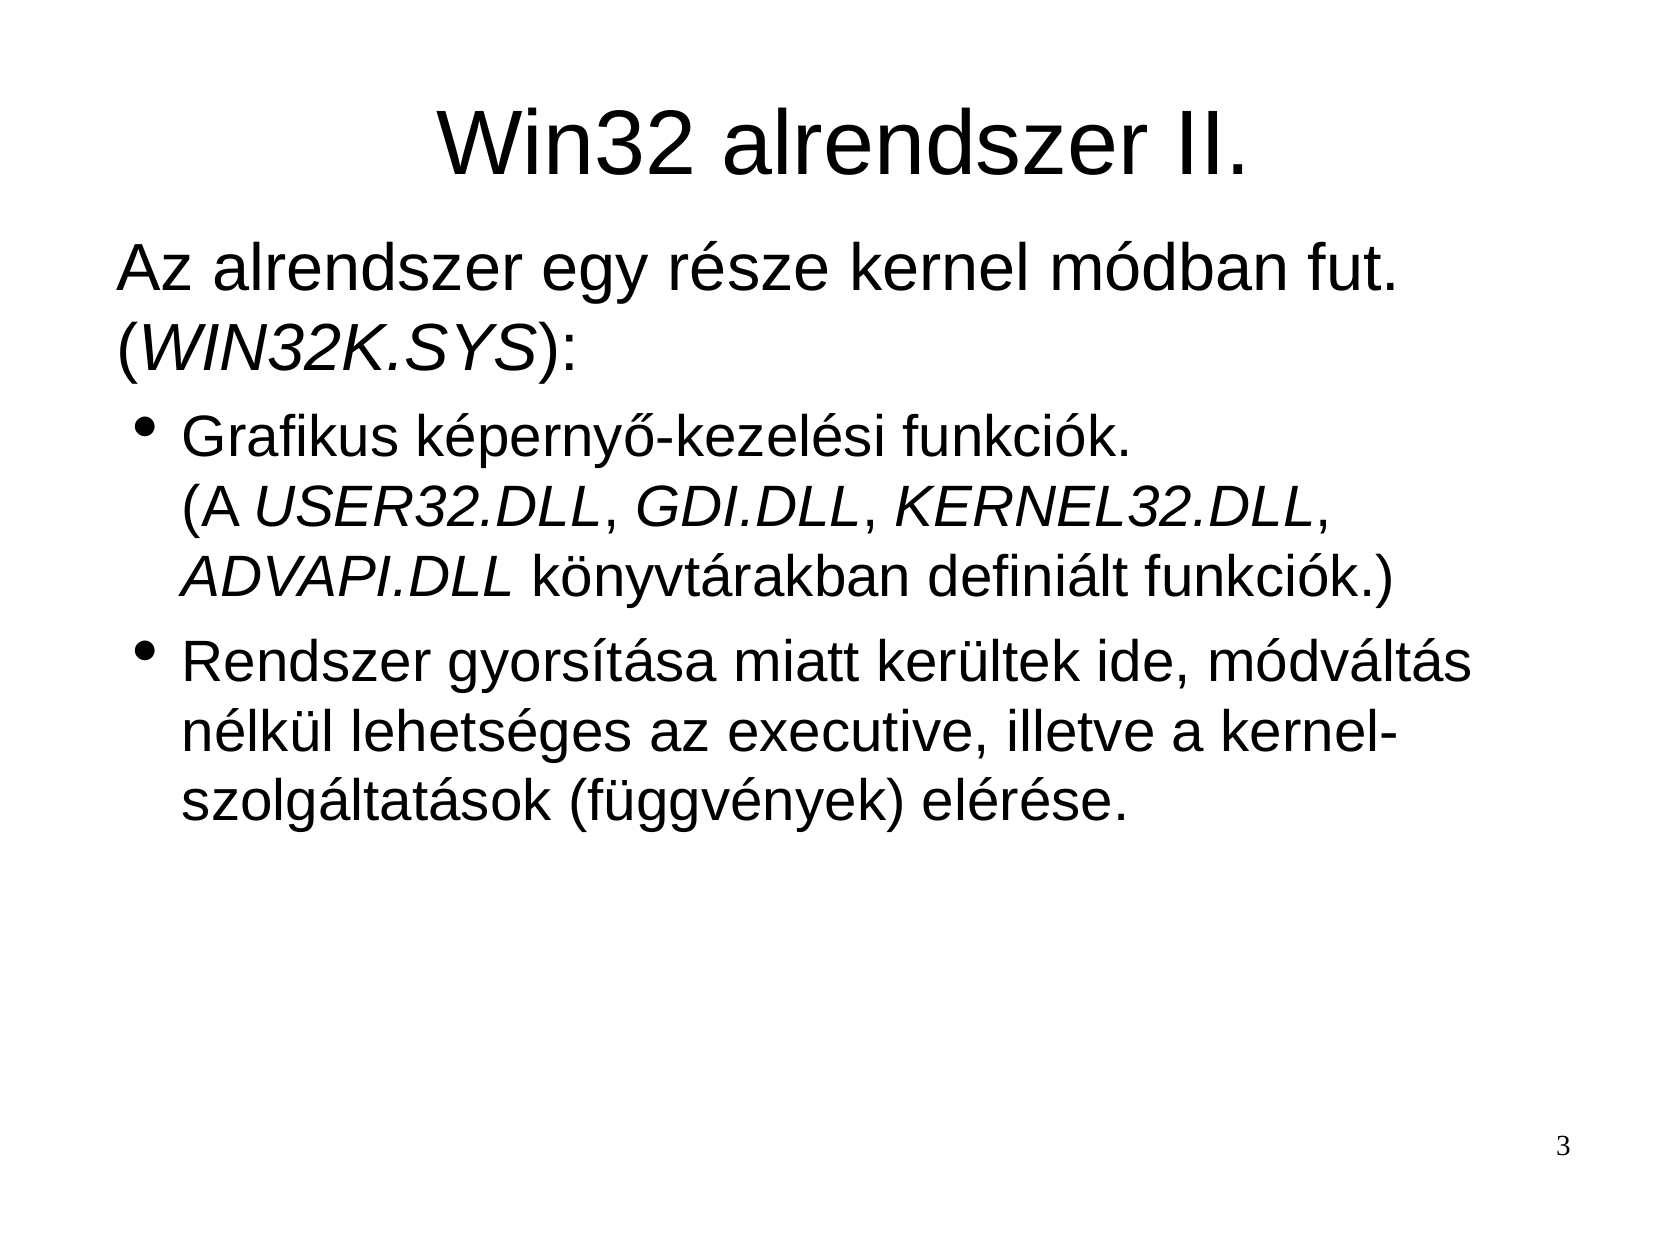

# Win32 alrendszer II.
Az alrendszer egy része kernel módban fut. (WIN32K.SYS):
Grafikus képernyő-kezelési funkciók.
(A USER32.DLL, GDI.DLL, KERNEL32.DLL, ADVAPI.DLL könyvtárakban definiált funkciók.)
Rendszer gyorsítása miatt kerültek ide, módváltás nélkül lehetséges az executive, illetve a kernel-szolgáltatások (függvények) elérése.
3